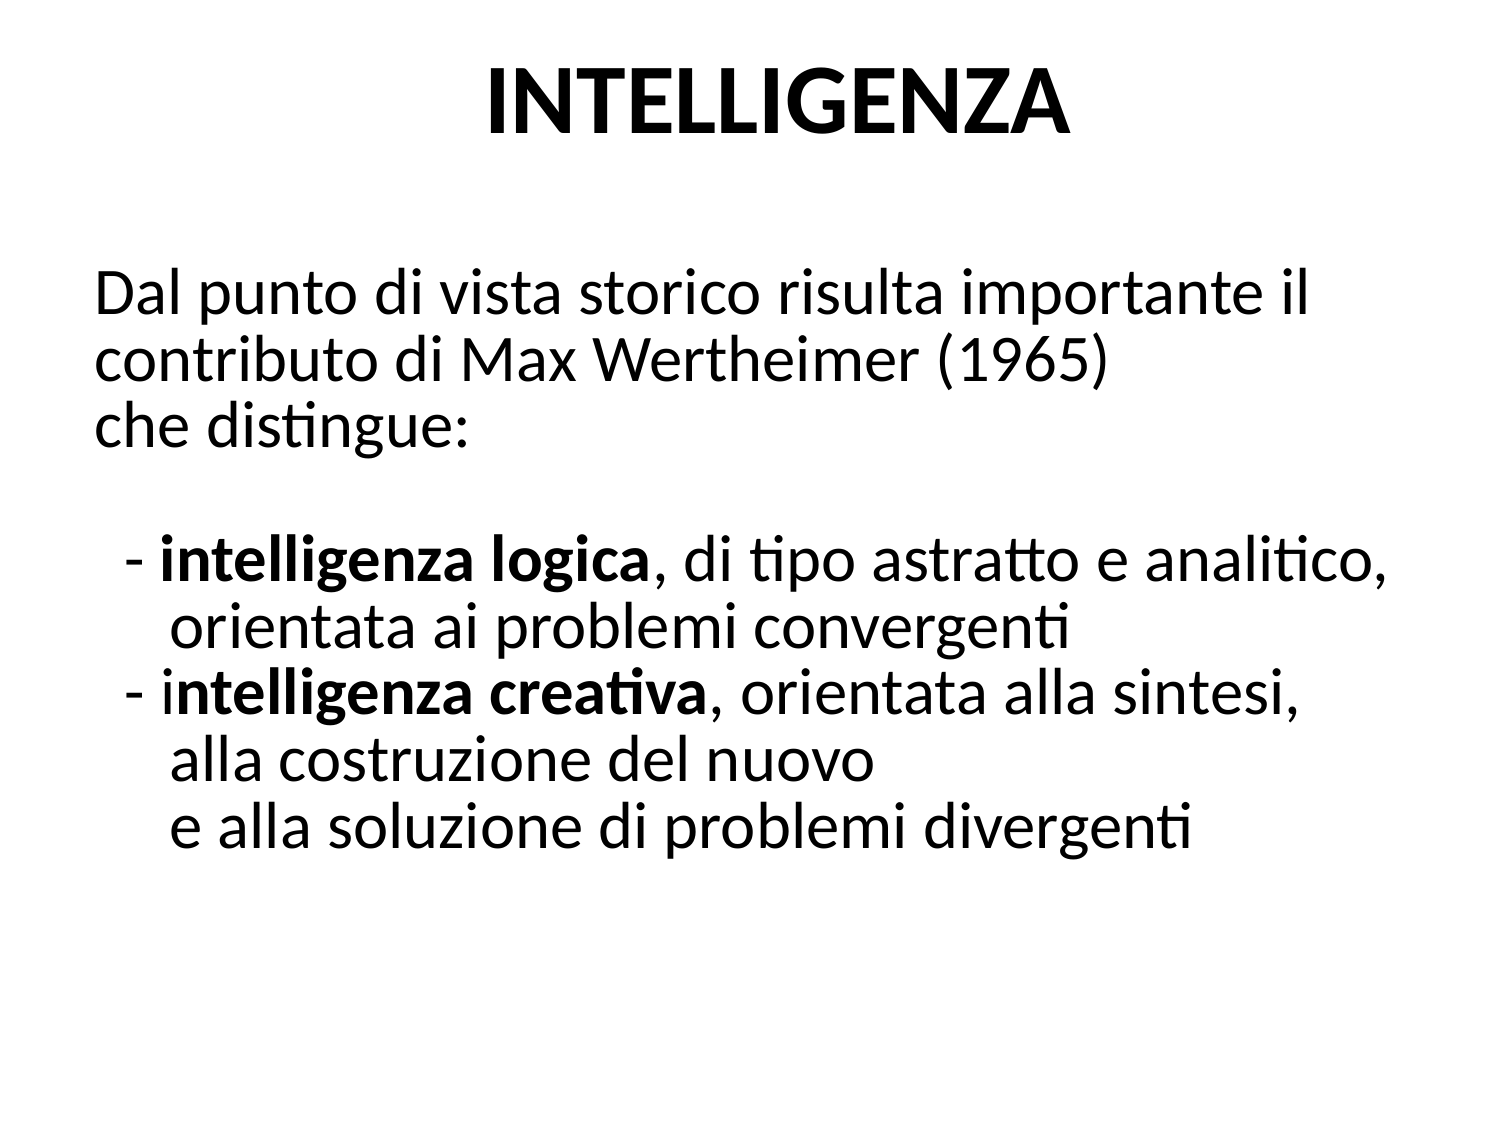

INTELLIGENZA
# Dal punto di vista storico risulta importante il contributo di Max Wertheimer (1965) che distingue: - intelligenza logica, di tipo astratto e analitico, orientata ai problemi convergenti - intelligenza creativa, orientata alla sintesi, alla costruzione del nuovo e alla soluzione di problemi divergenti